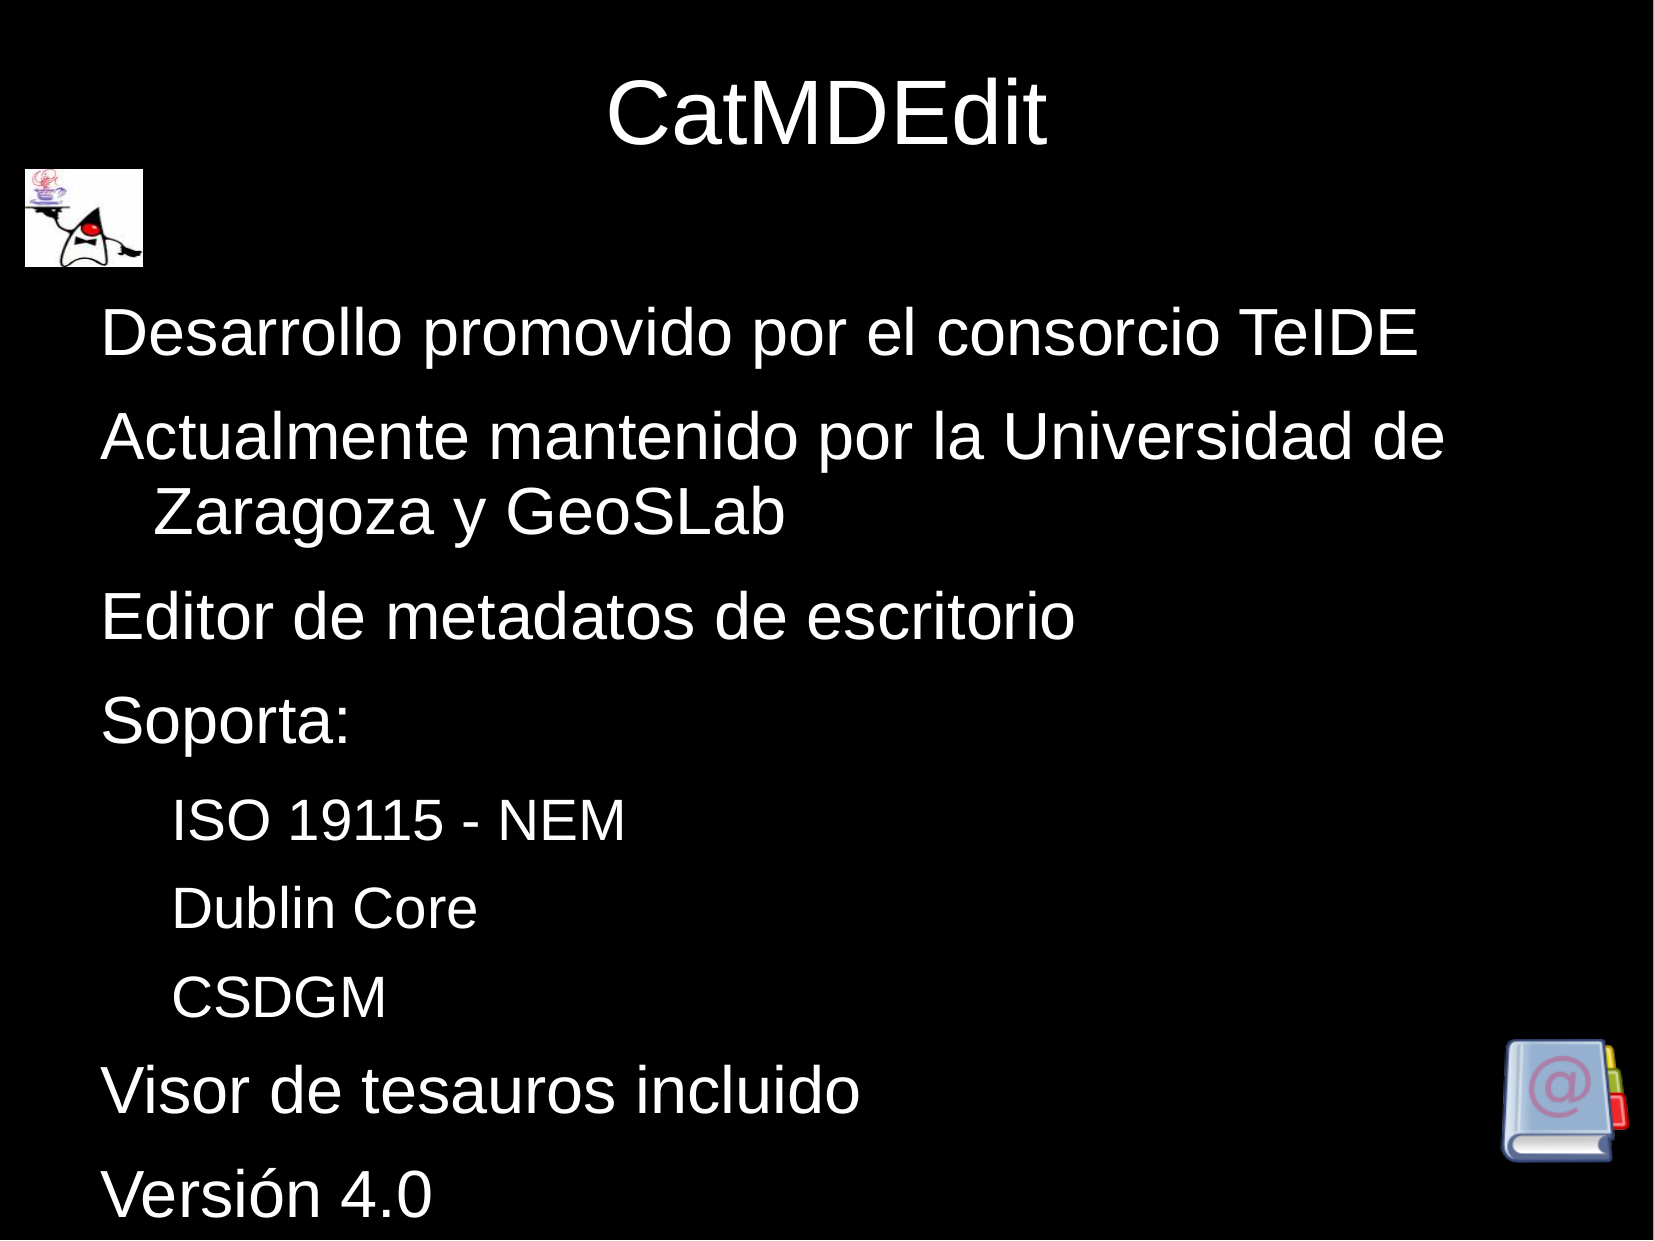

# CatMDEdit
Desarrollo promovido por el consorcio TeIDE
Actualmente mantenido por la Universidad de Zaragoza y GeoSLab
Editor de metadatos de escritorio
Soporta:
ISO 19115 - NEM
Dublin Core
CSDGM
Visor de tesauros incluido
Versión 4.0